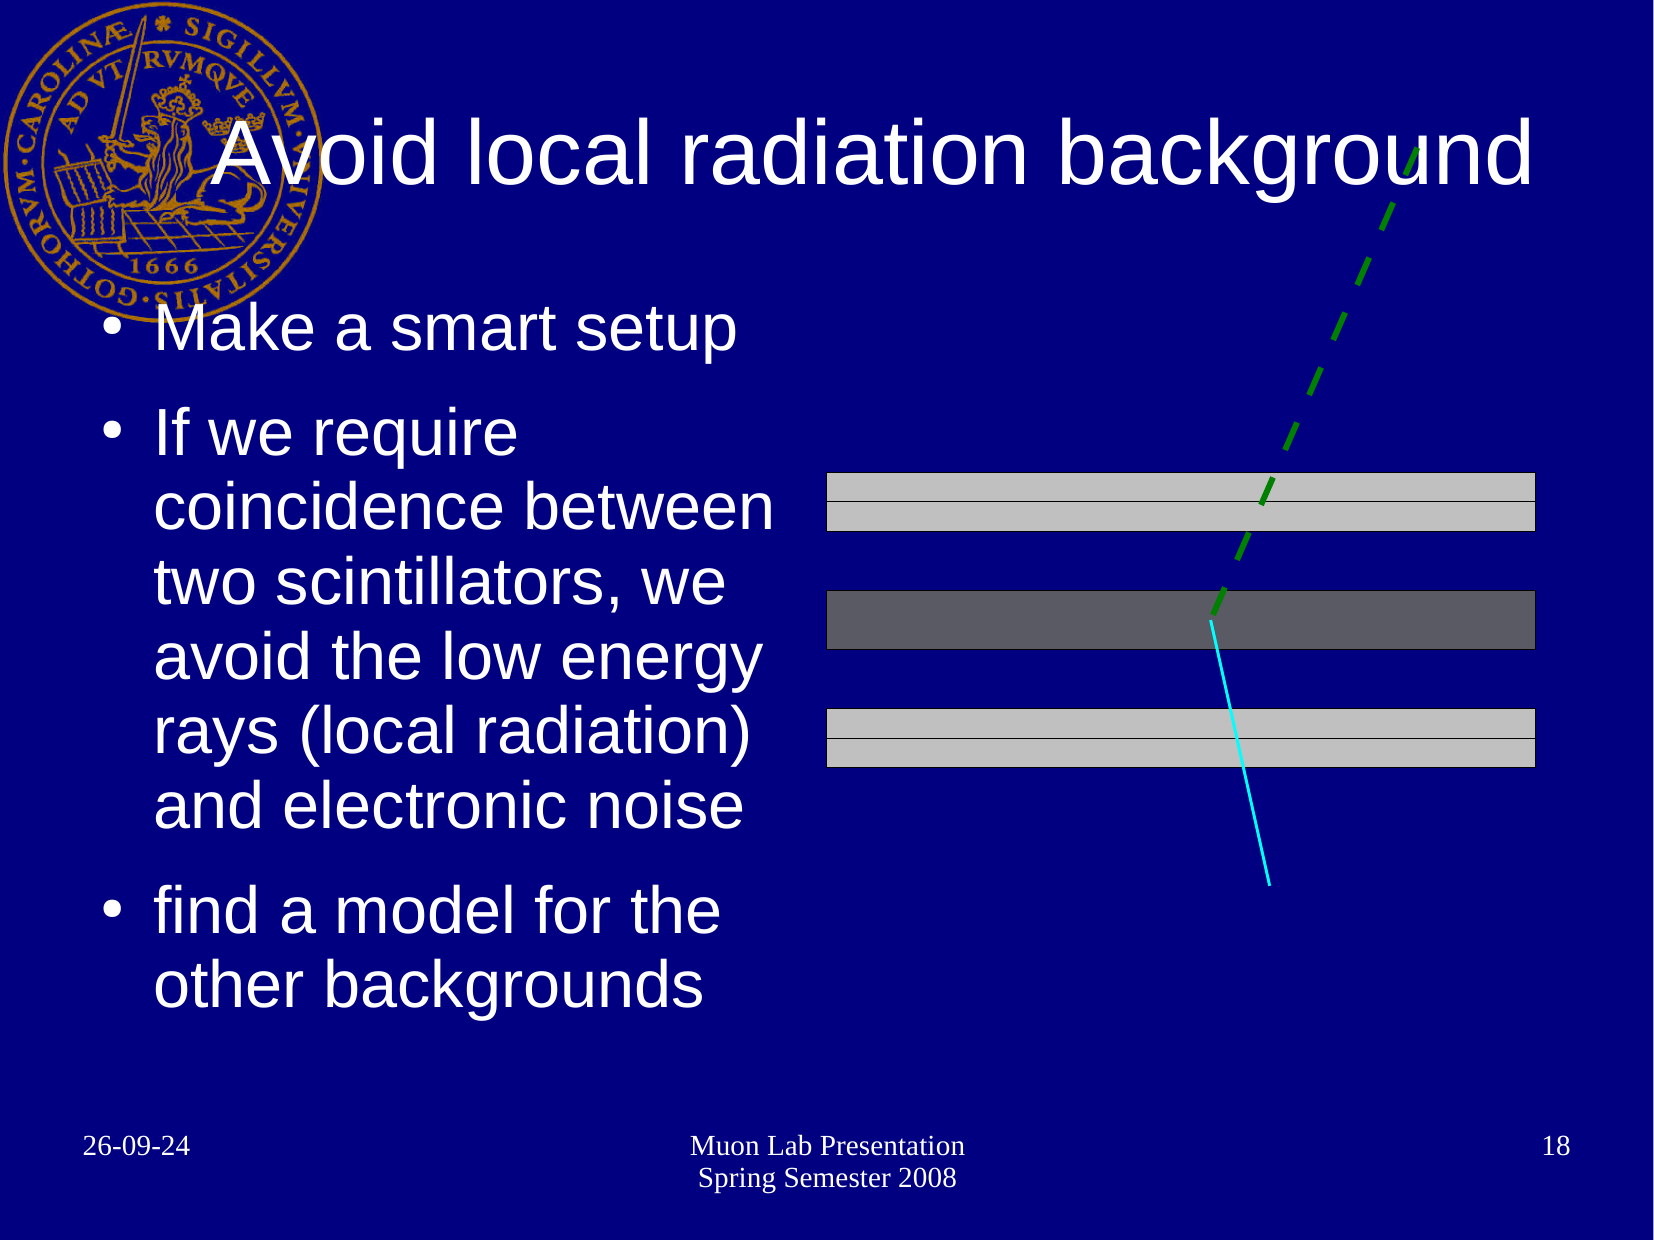

# Avoid local radiation background
Make a smart setup
If we require coincidence between two scintillators, we avoid the low energy rays (local radiation) and electronic noise
find a model for the other backgrounds
18